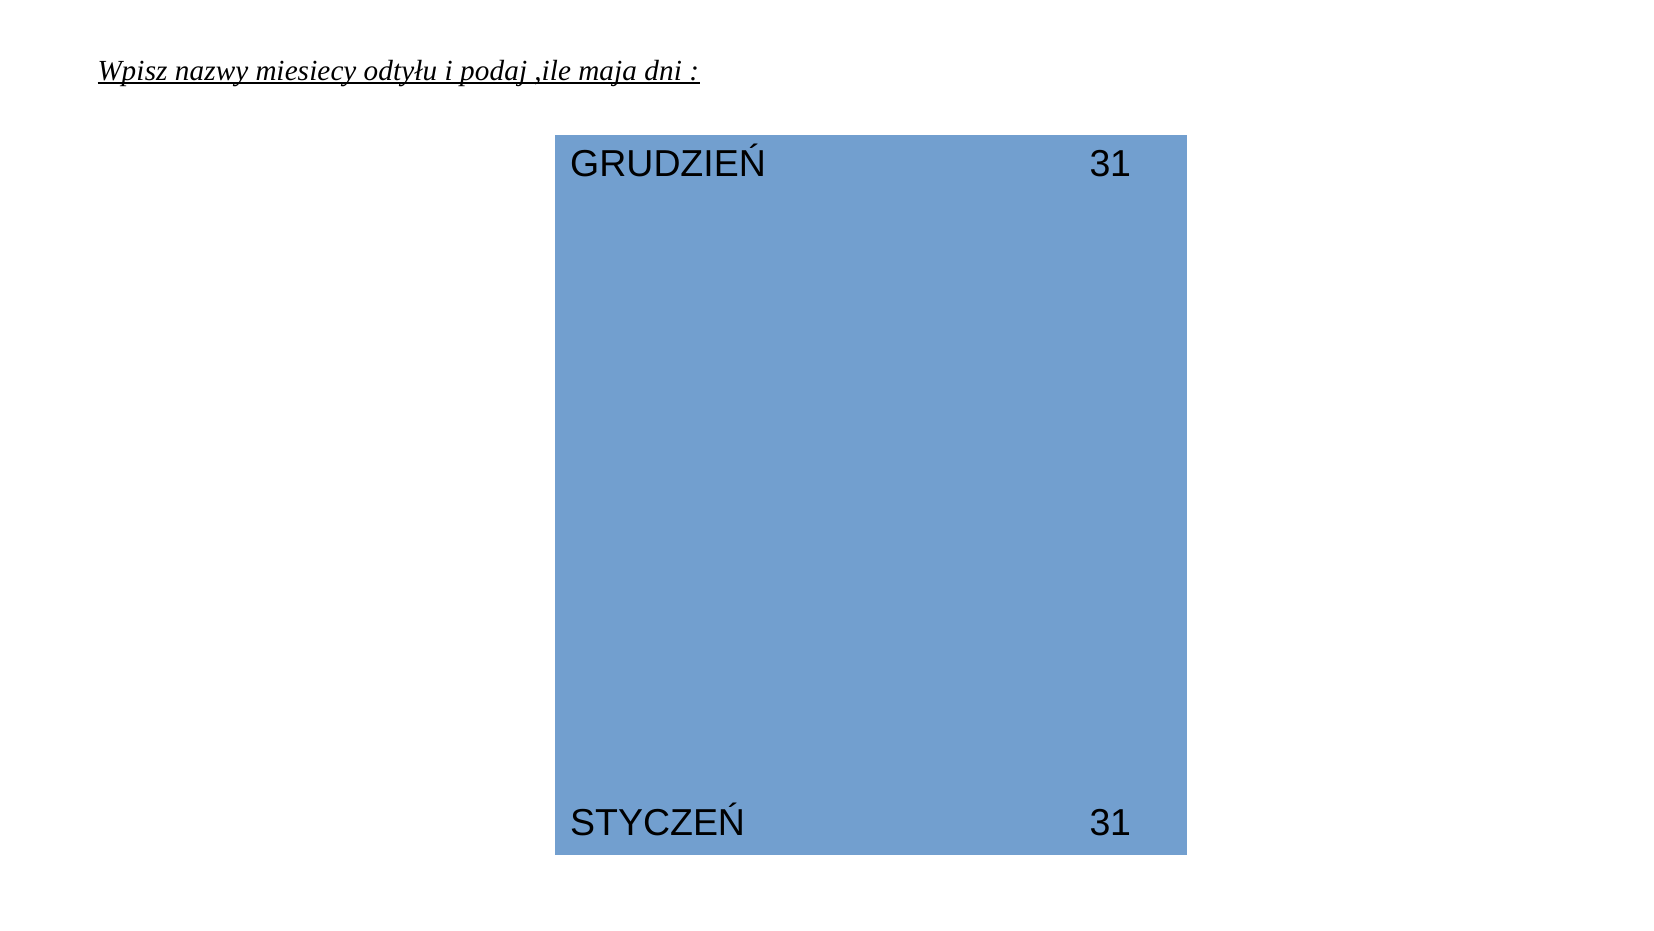

Wpisz nazwy miesiecy odtyłu i podaj ,ile maja dni :
| GRUDZIEŃ | 31 |
| --- | --- |
| | |
| | |
| | |
| | |
| | |
| | |
| | |
| | |
| | |
| | |
| STYCZEŃ | 31 |